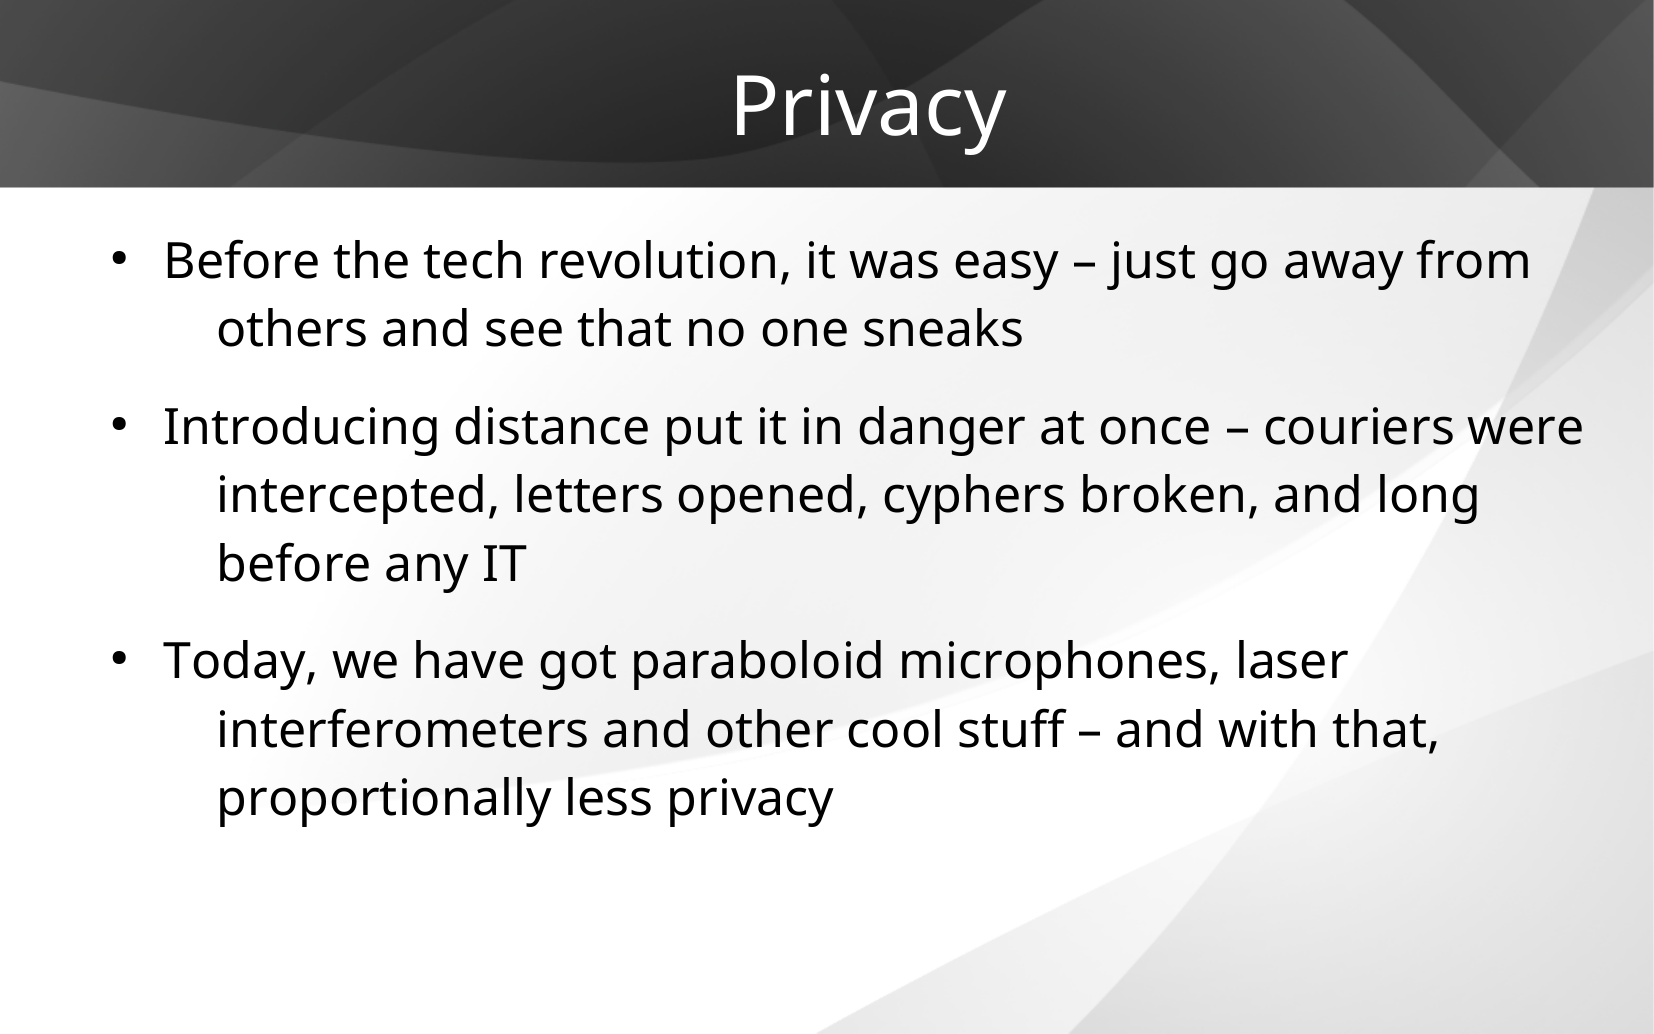

# Privacy
Before the tech revolution, it was easy – just go away from others and see that no one sneaks
Introducing distance put it in danger at once – couriers were intercepted, letters opened, cyphers broken, and long before any IT
Today, we have got paraboloid microphones, laser interferometers and other cool stuff – and with that, proportionally less privacy